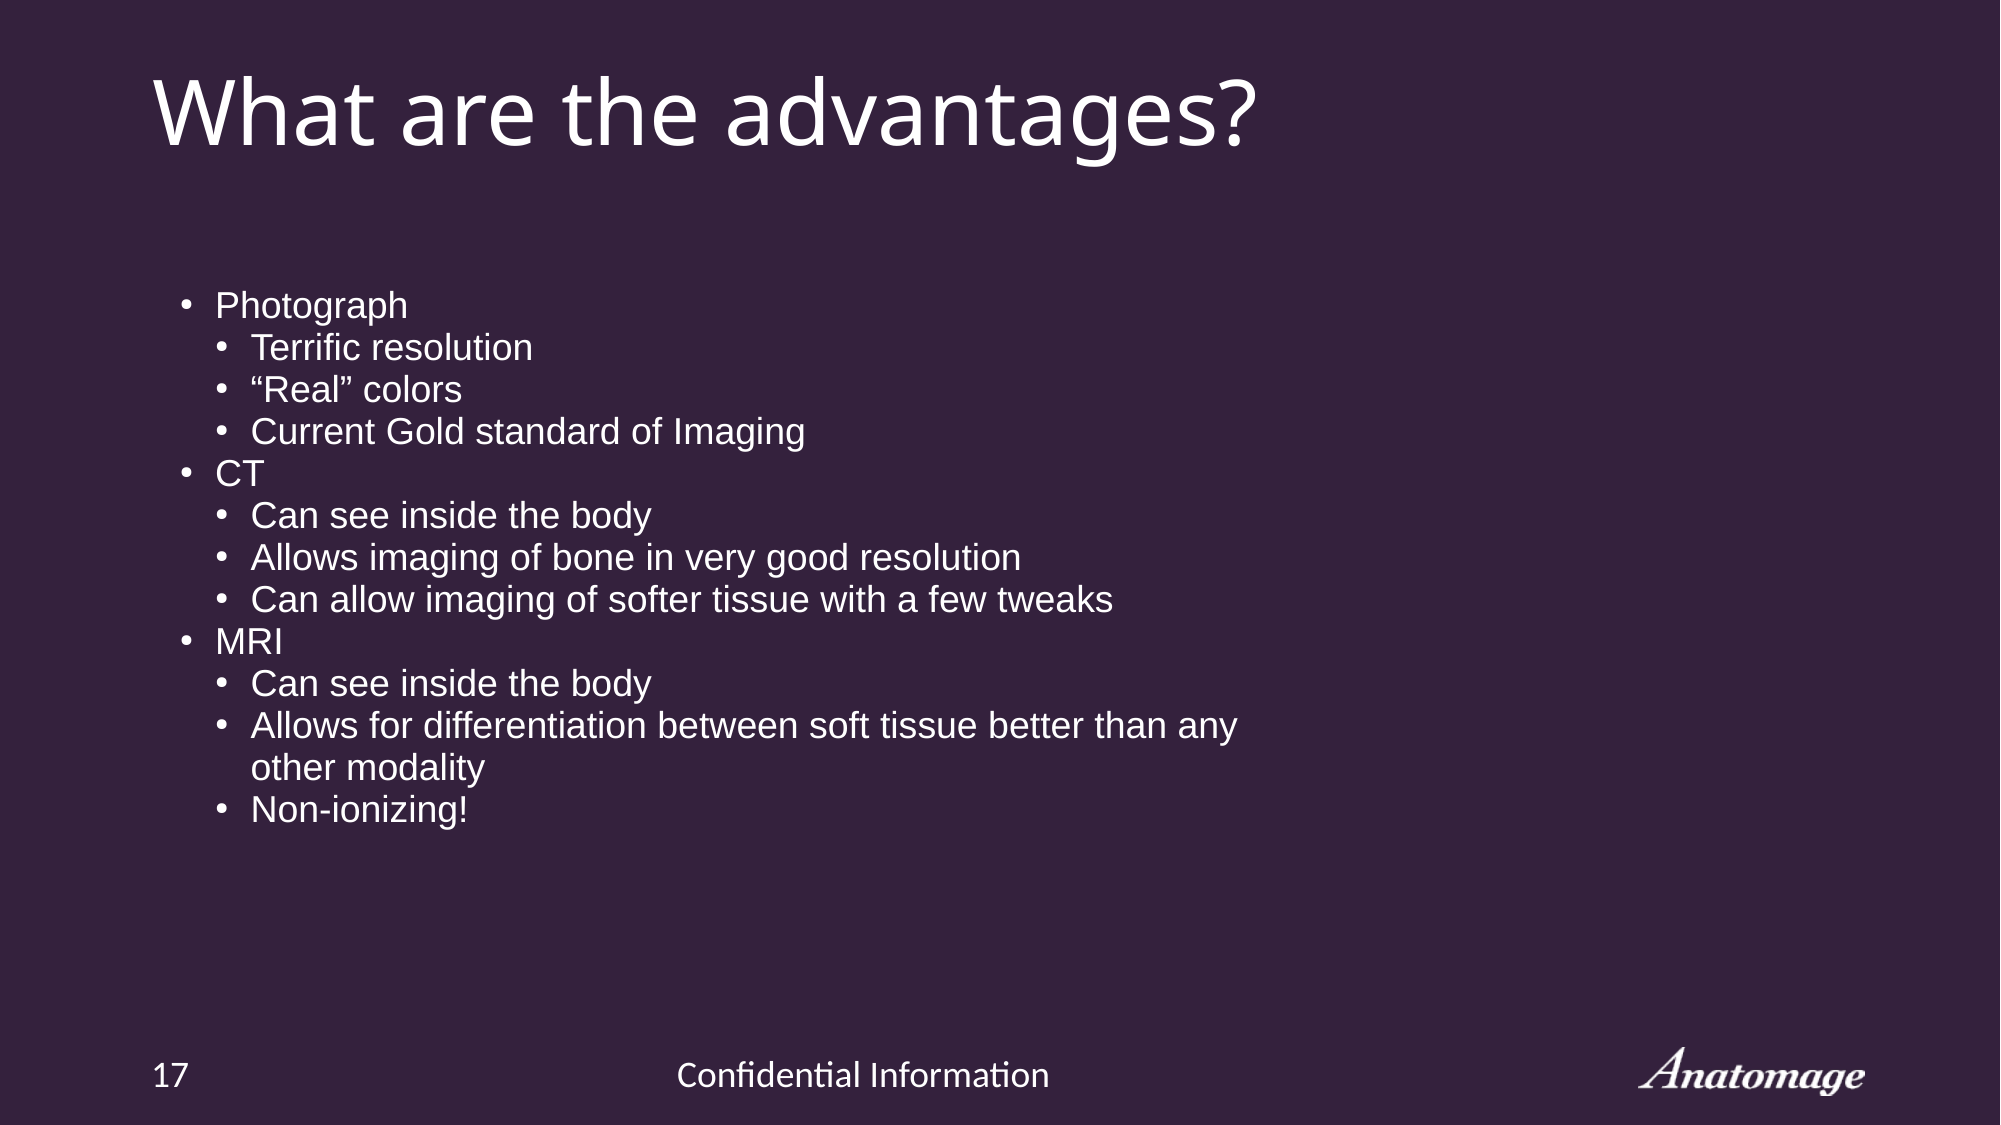

# What are the advantages?
Photograph
Terrific resolution
“Real” colors
Current Gold standard of Imaging
CT
Can see inside the body
Allows imaging of bone in very good resolution
Can allow imaging of softer tissue with a few tweaks
MRI
Can see inside the body
Allows for differentiation between soft tissue better than any other modality
Non-ionizing!
Confidential Information